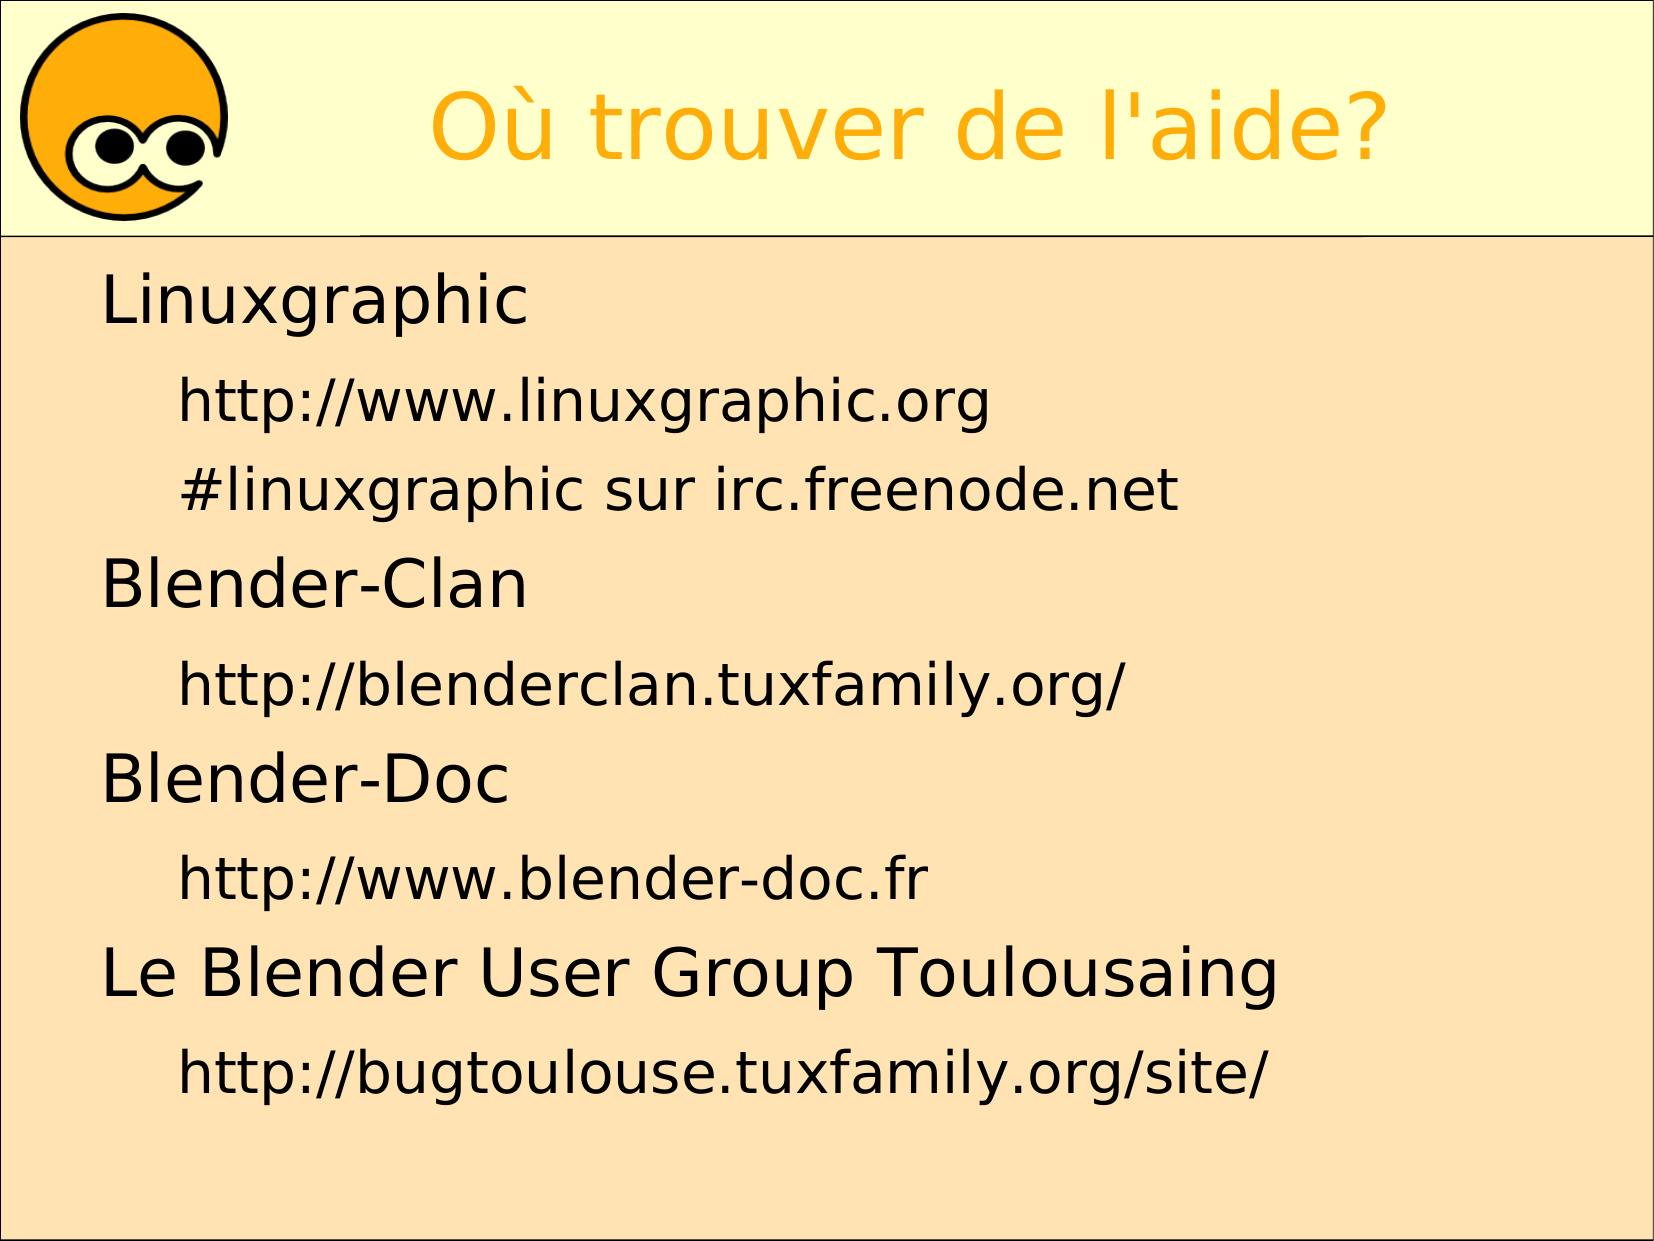

# Où trouver de l'aide?
Linuxgraphic
http://www.linuxgraphic.org
#linuxgraphic sur irc.freenode.net
Blender-Clan
http://blenderclan.tuxfamily.org/
Blender-Doc
http://www.blender-doc.fr
Le Blender User Group Toulousaing
http://bugtoulouse.tuxfamily.org/site/